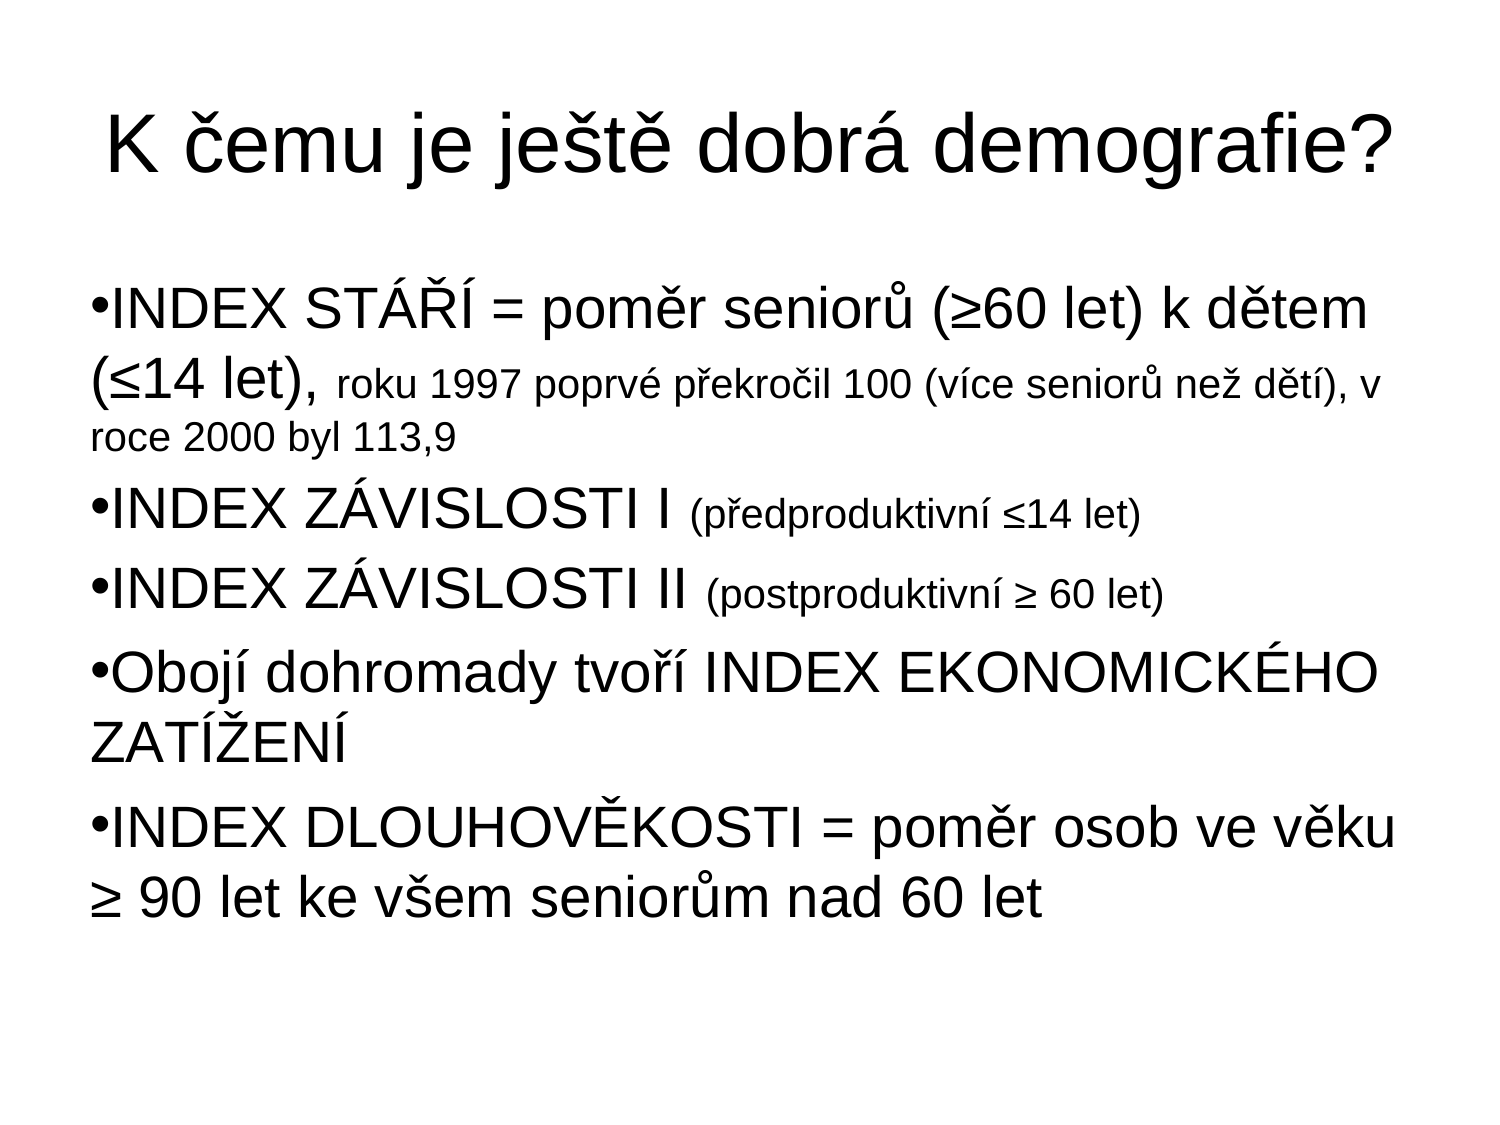

# K čemu je ještě dobrá demografie?
INDEX STÁŘÍ = poměr seniorů (≥60 let) k dětem (≤14 let), roku 1997 poprvé překročil 100 (více seniorů než dětí), v roce 2000 byl 113,9
INDEX ZÁVISLOSTI I (předproduktivní ≤14 let)
INDEX ZÁVISLOSTI II (postproduktivní ≥ 60 let)
Obojí dohromady tvoří INDEX EKONOMICKÉHO ZATÍŽENÍ
INDEX DLOUHOVĚKOSTI = poměr osob ve věku ≥ 90 let ke všem seniorům nad 60 let